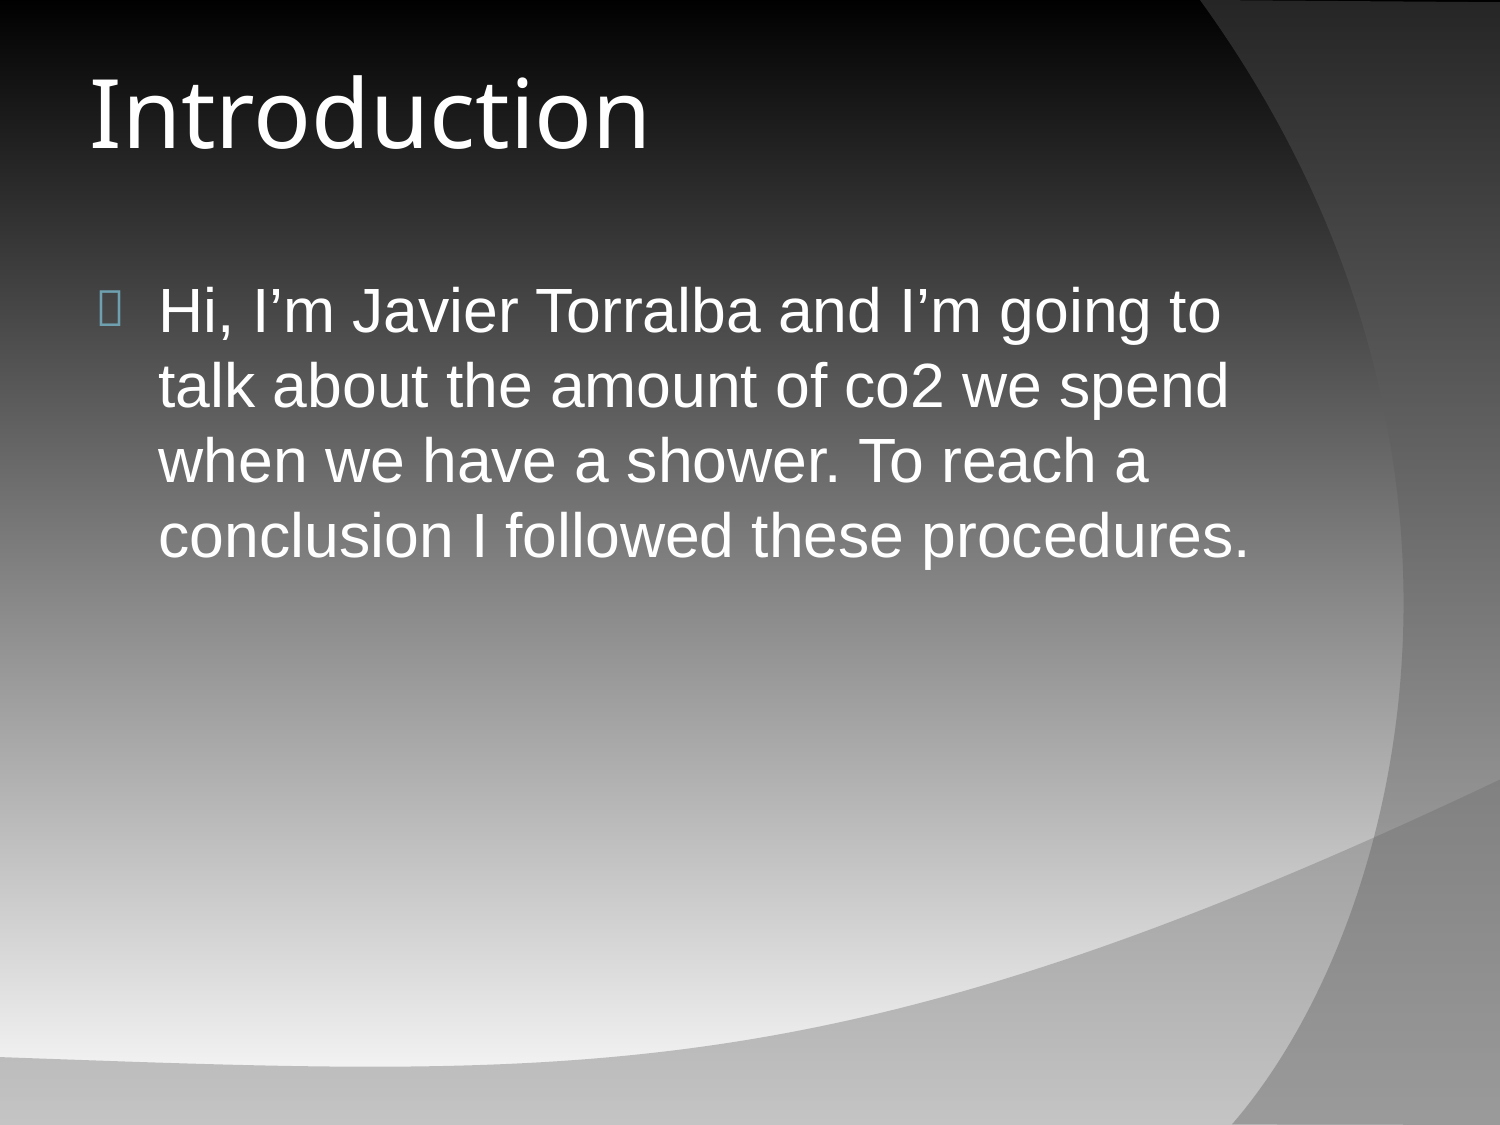

# Introduction
Hi, I’m Javier Torralba and I’m going to talk about the amount of co2 we spend when we have a shower. To reach a conclusion I followed these procedures.